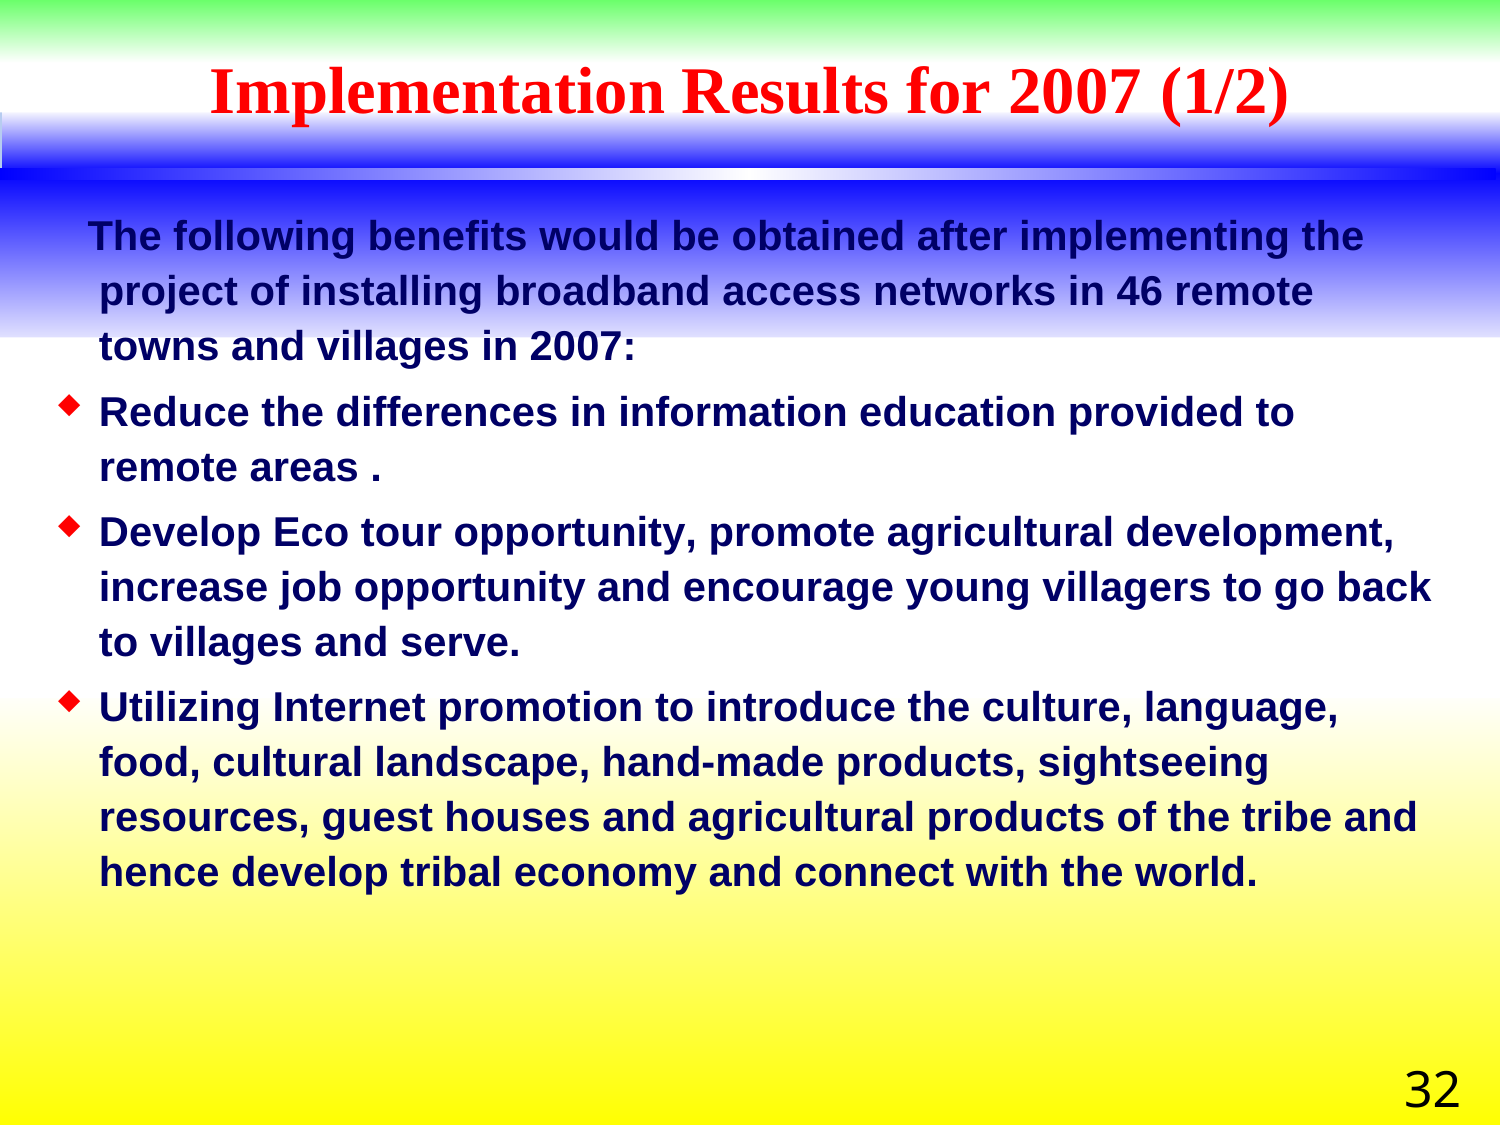

# Implementation Results for 2007 (1/2)
 The following benefits would be obtained after implementing the project of installing broadband access networks in 46 remote towns and villages in 2007:
Reduce the differences in information education provided to remote areas .
Develop Eco tour opportunity, promote agricultural development, increase job opportunity and encourage young villagers to go back to villages and serve.
Utilizing Internet promotion to introduce the culture, language, food, cultural landscape, hand-made products, sightseeing resources, guest houses and agricultural products of the tribe and hence develop tribal economy and connect with the world.
32